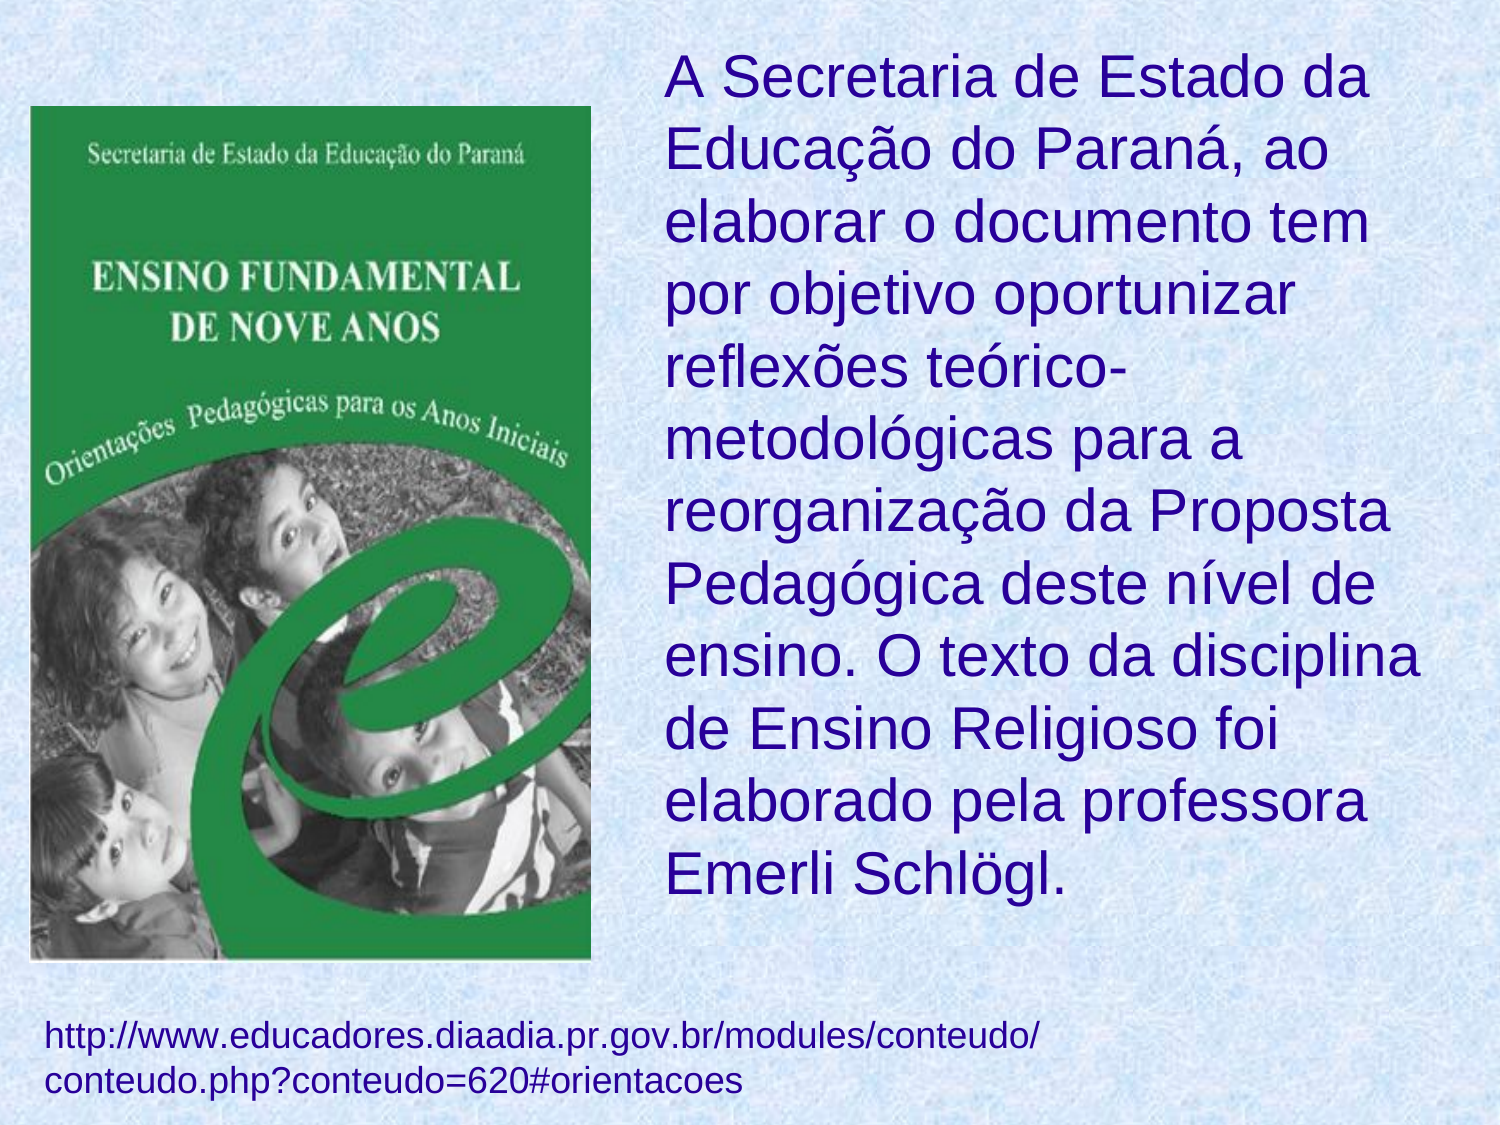

A Secretaria de Estado da Educação do Paraná, ao elaborar o documento tem por objetivo oportunizar reflexões teórico-metodológicas para a reorganização da Proposta Pedagógica deste nível de ensino. O texto da disciplina de Ensino Religioso foi elaborado pela professora Emerli Schlögl.
http://www.educadores.diaadia.pr.gov.br/modules/conteudo/conteudo.php?conteudo=620#orientacoes